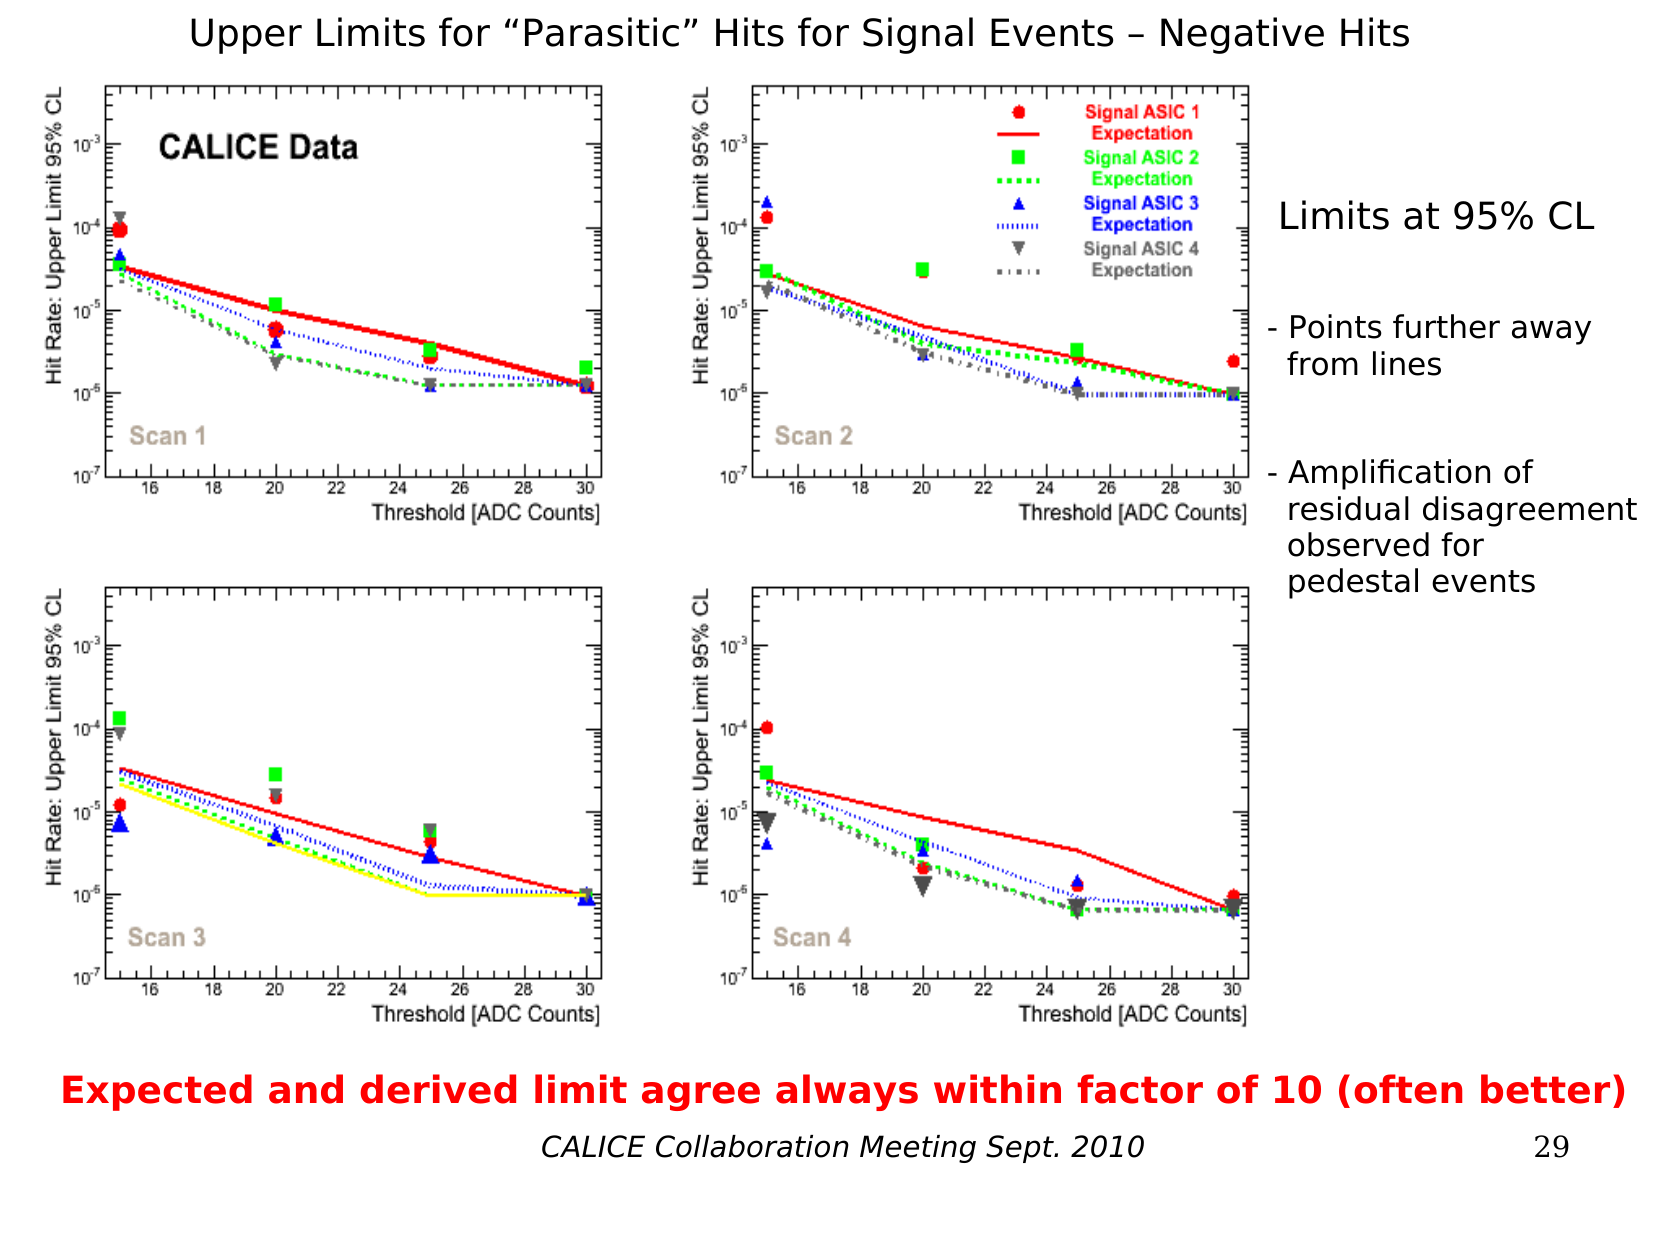

Upper Limits for “Parasitic” Hits for Signal Events – Negative Hits
Limits at 95% CL
- Points further away
 from lines
- Amplification of
 residual disagreement
 observed for
 pedestal events
Expected and derived limit agree always within factor of 10 (often better)
29